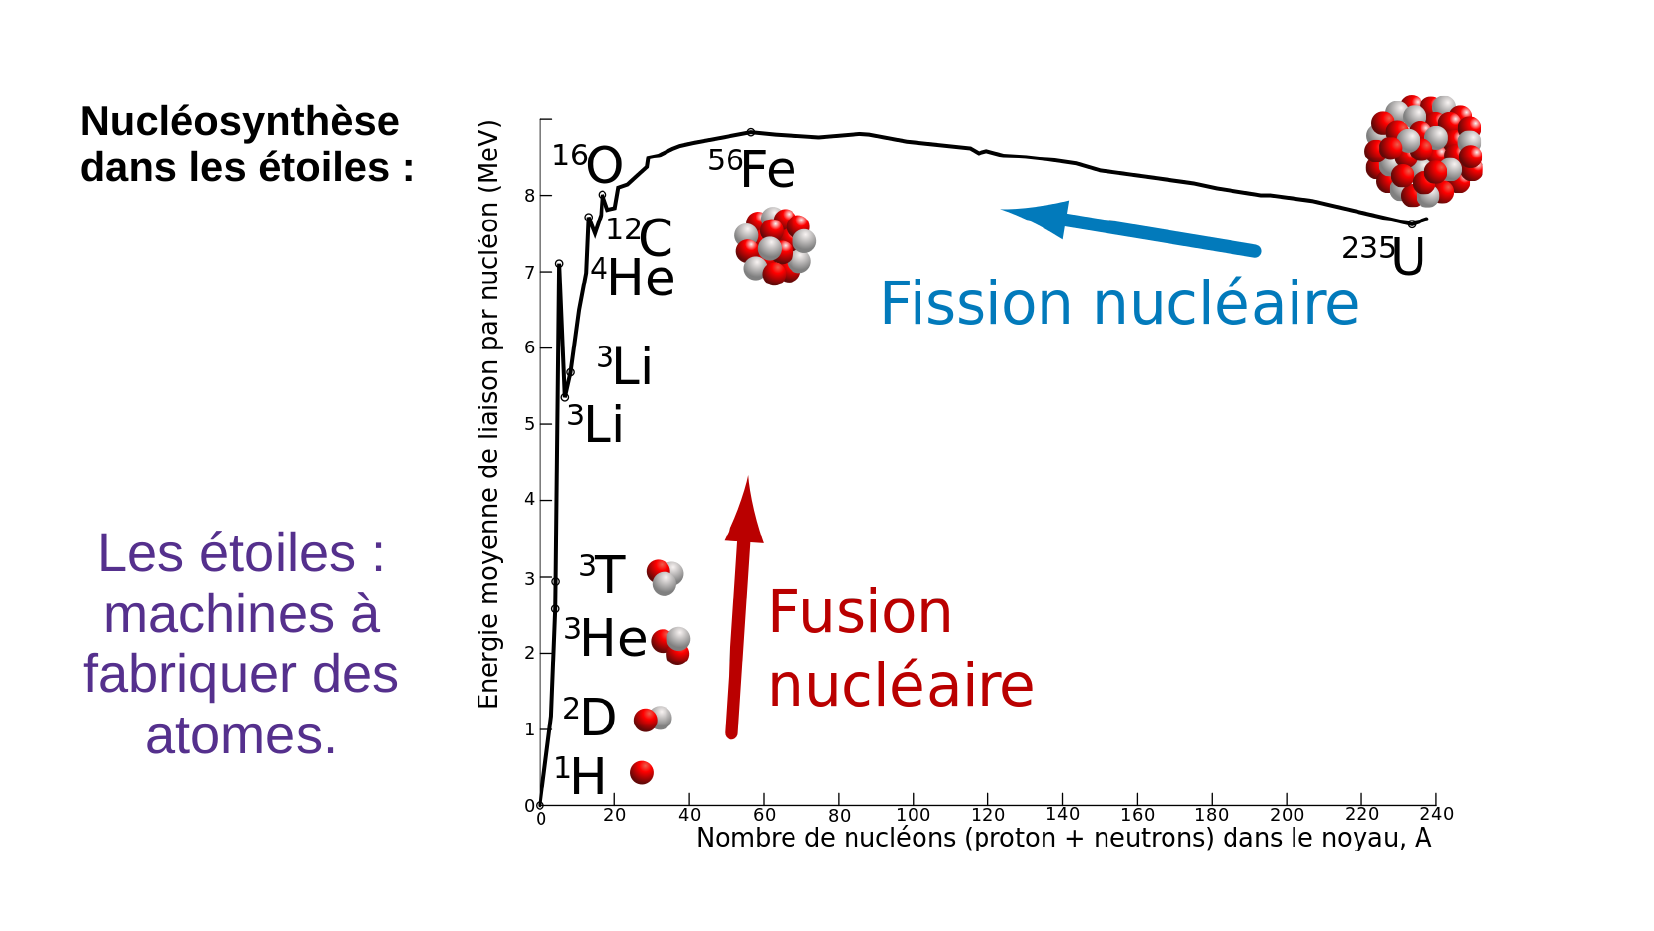

Nucléosynthèse
dans les étoiles :
# Les étoiles : machines à fabriquer des atomes.